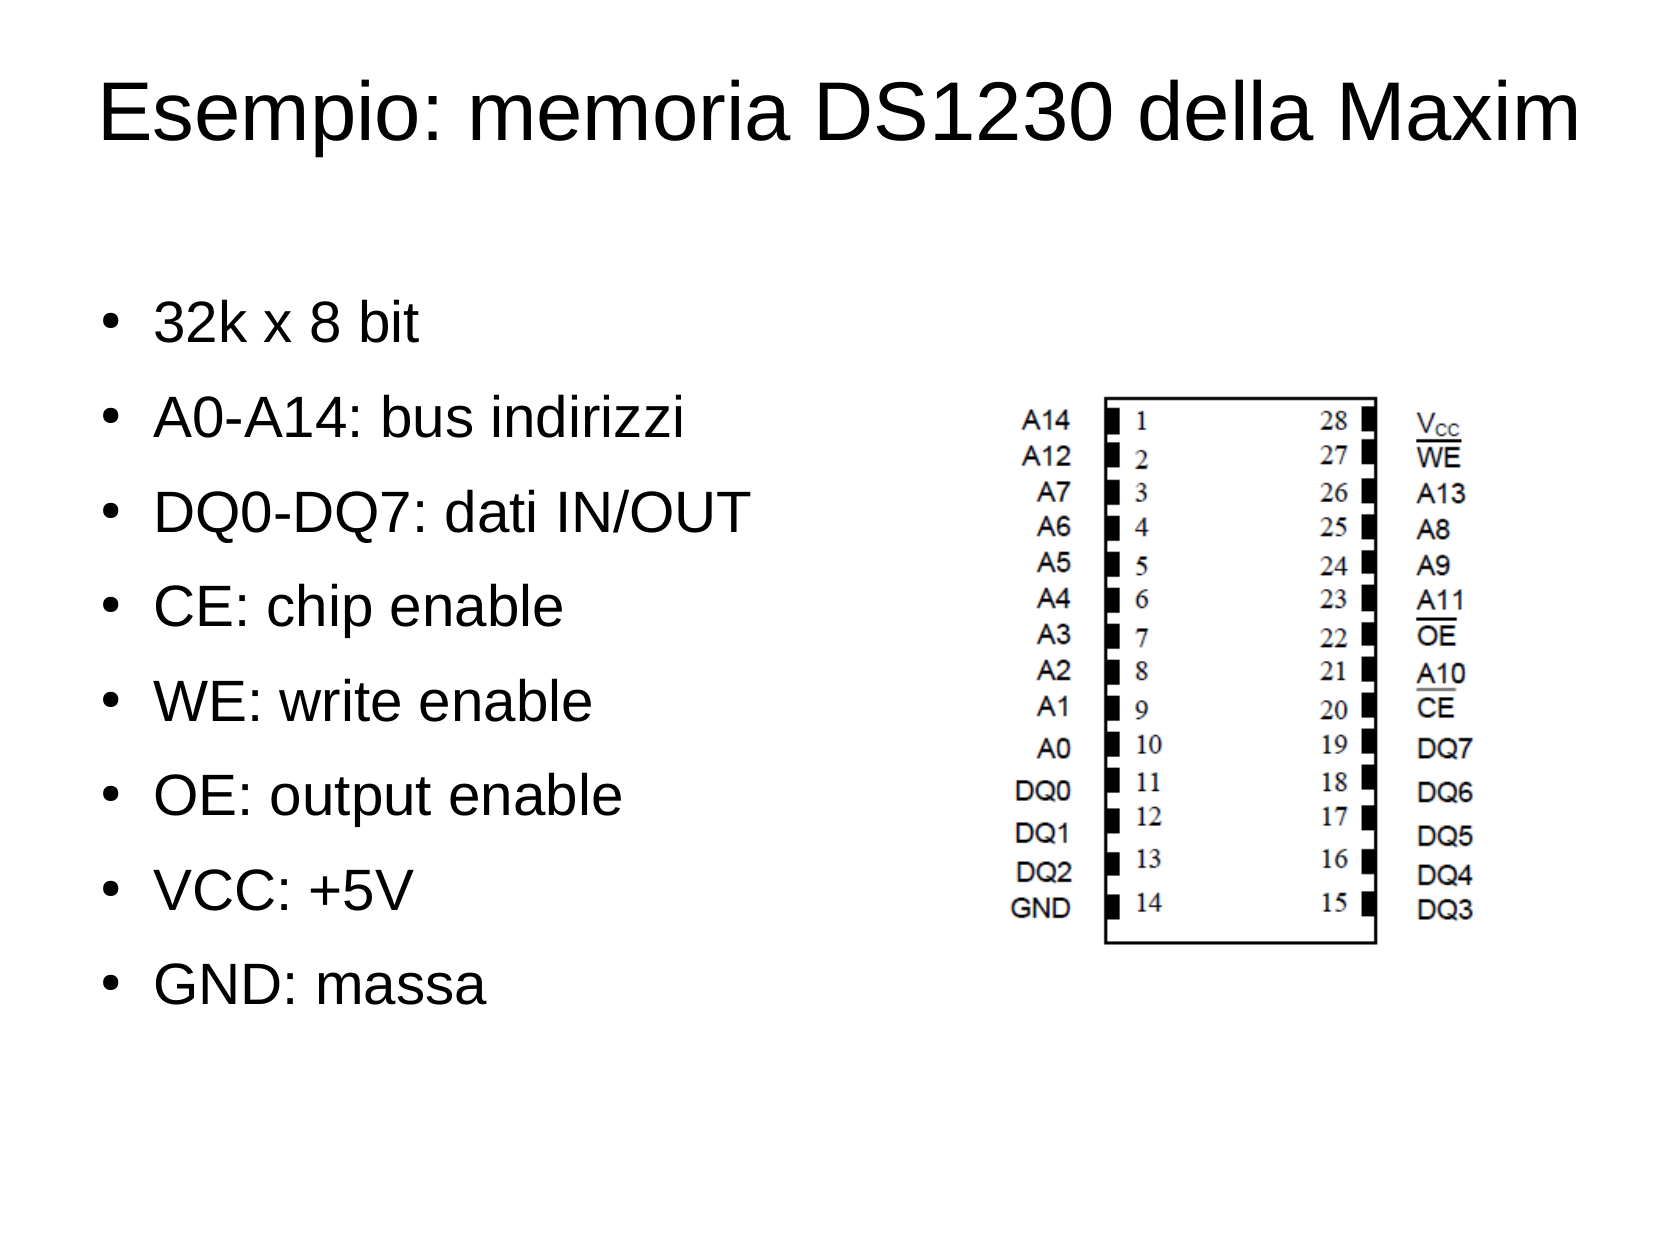

# Esempio: memoria DS1230 della Maxim
32k x 8 bit
A0-A14: bus indirizzi
DQ0-DQ7: dati IN/OUT
CE: chip enable
WE: write enable
OE: output enable
VCC: +5V
GND: massa